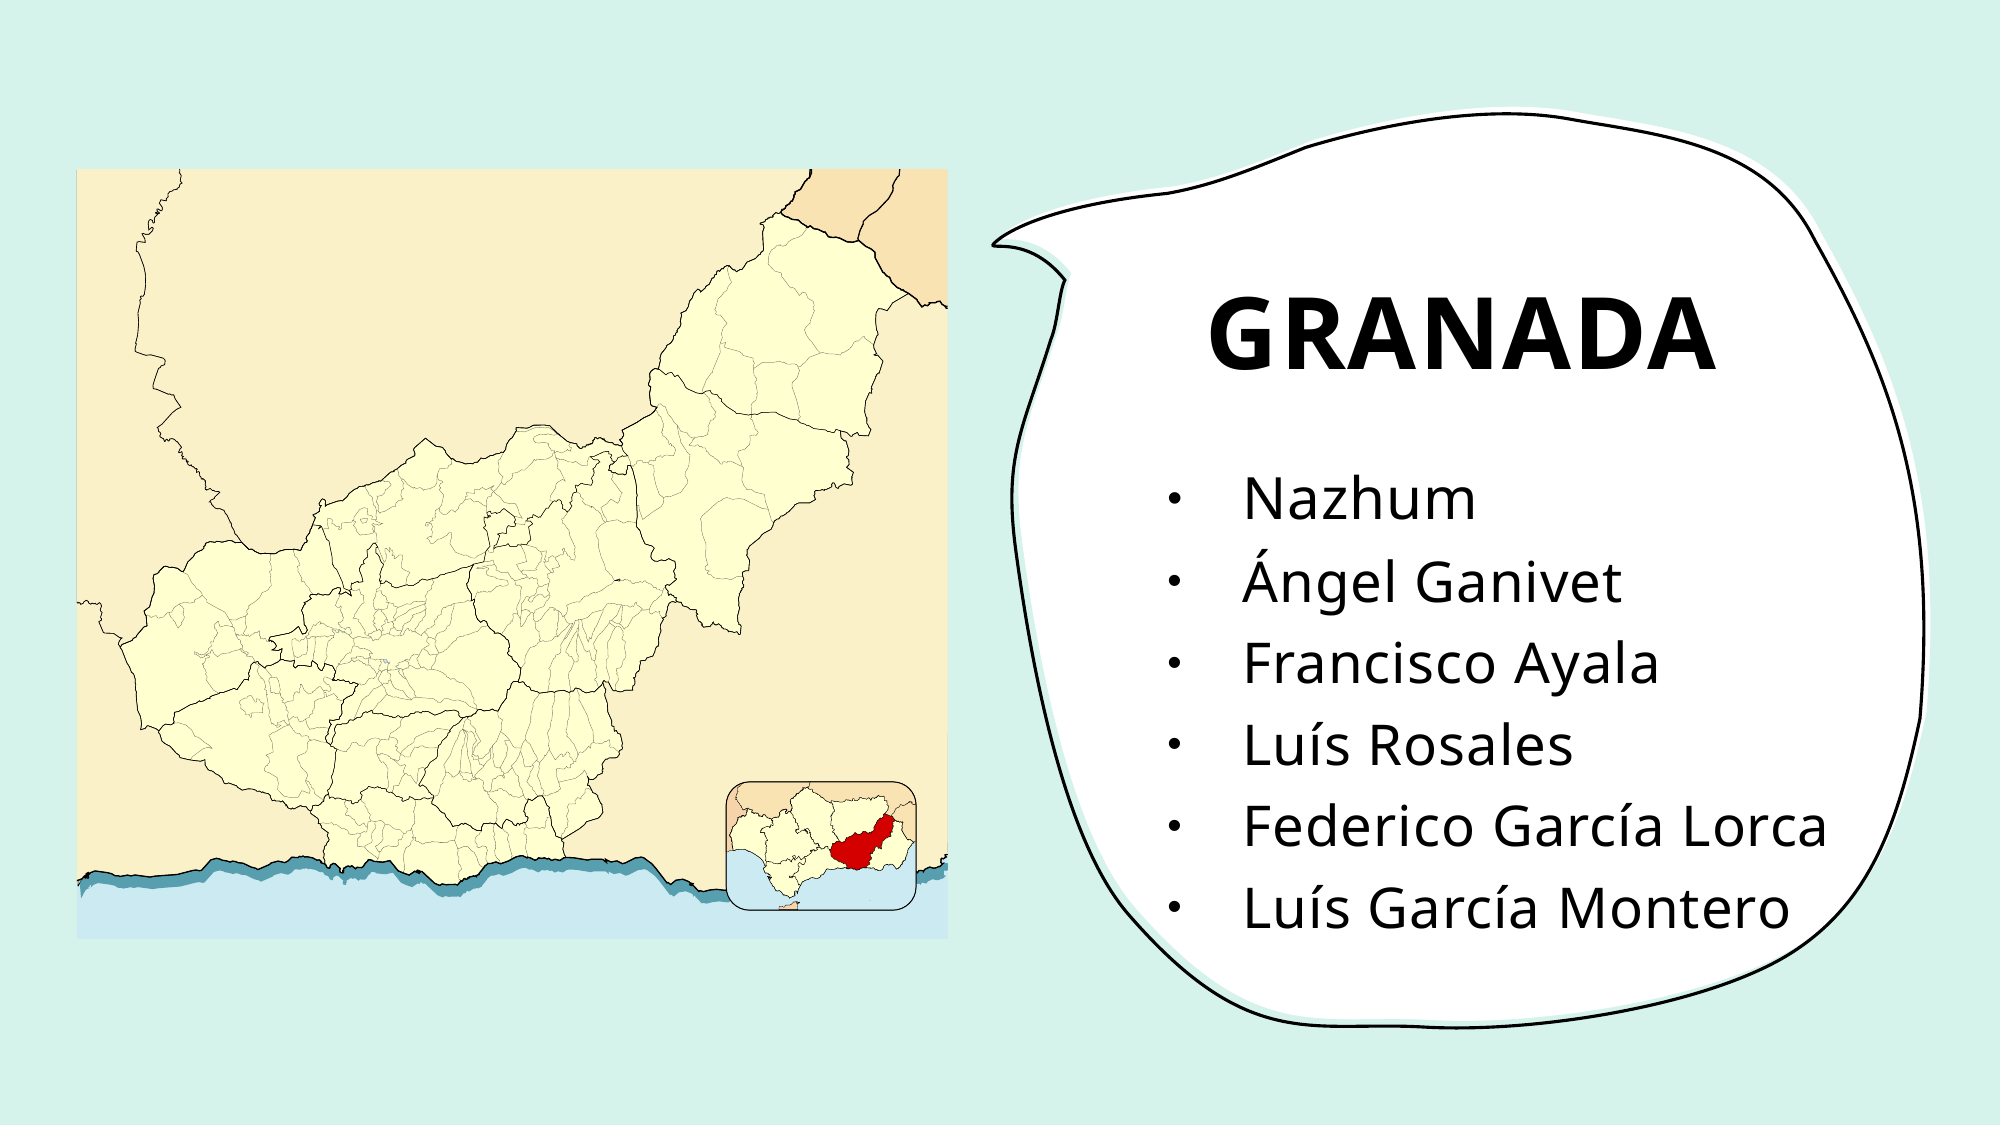

# GRANADA
Nazhum
Ángel Ganivet
Francisco Ayala
Luís Rosales
Federico García Lorca
Luís García Montero